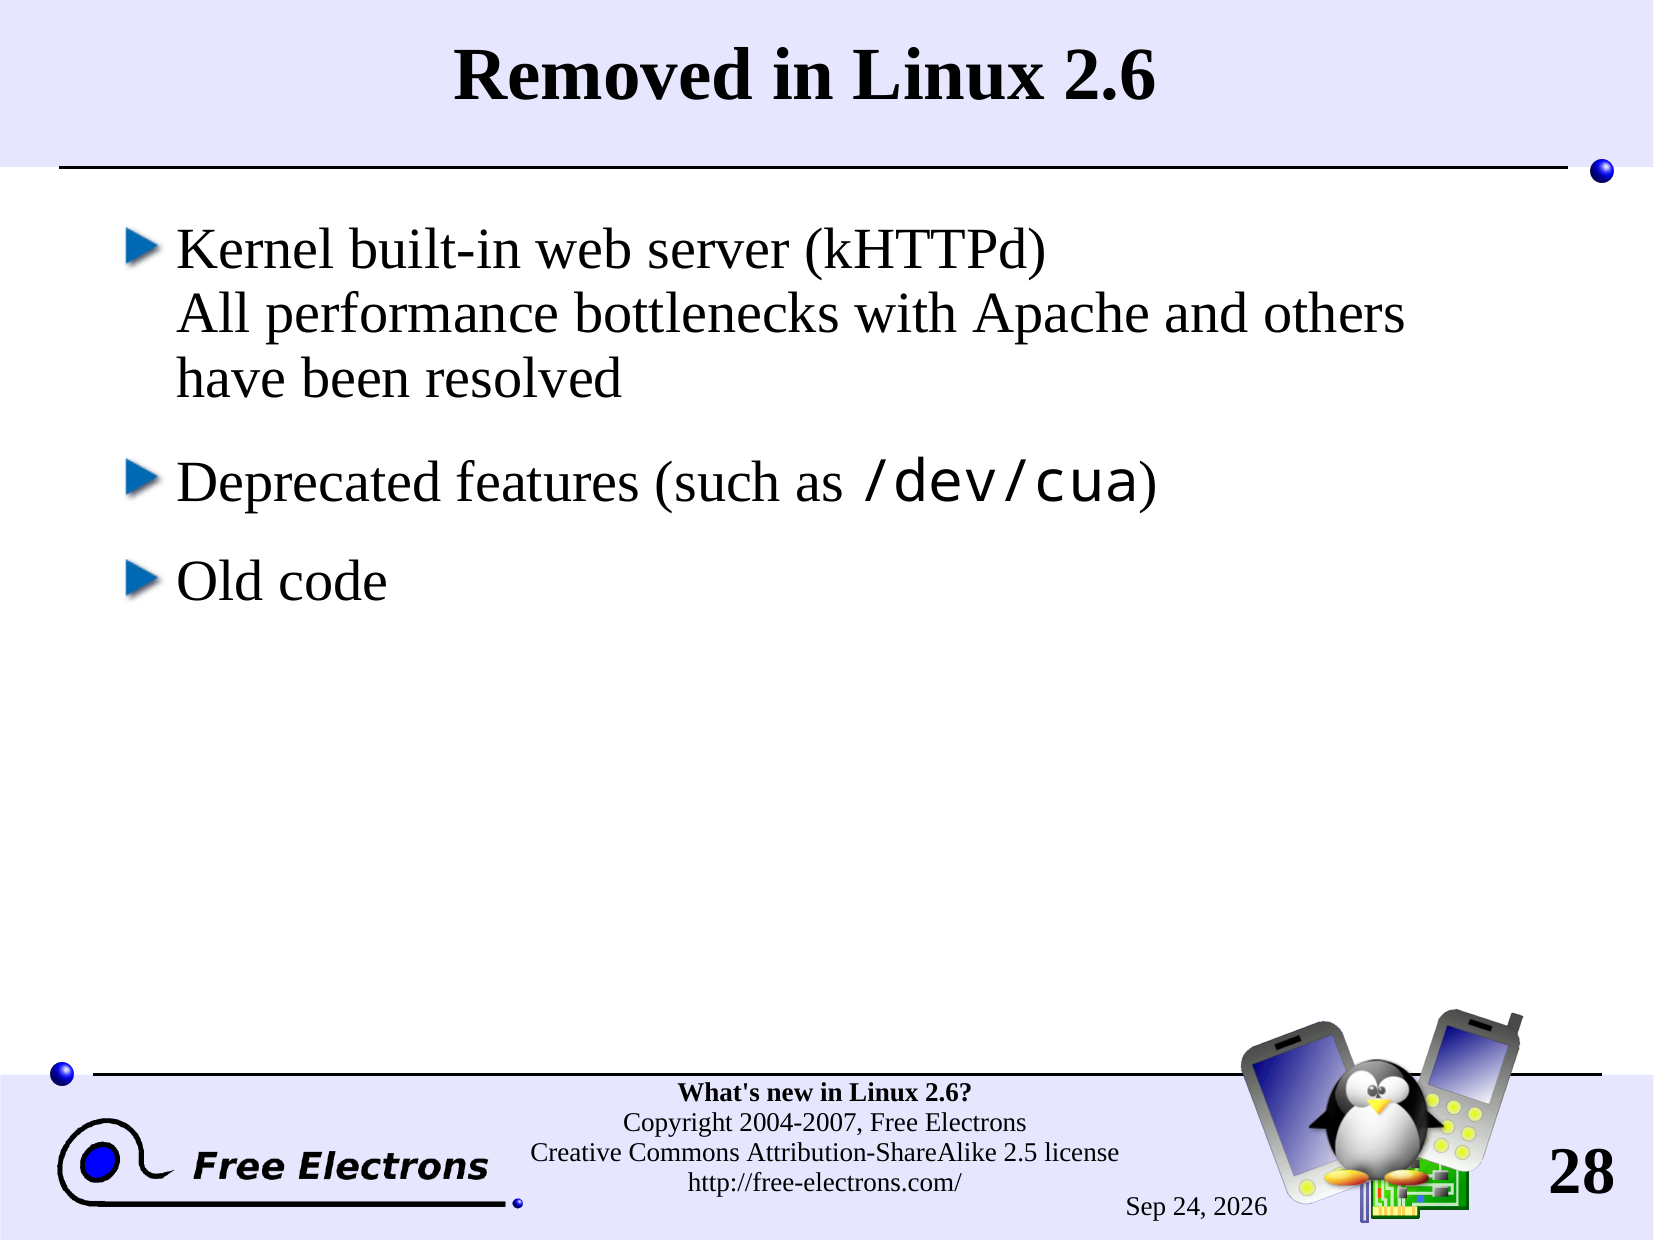

# Removed in Linux 2.6
Kernel built-in web server (kHTTPd)
All performance bottlenecks with Apache and others have been resolved
Deprecated features (such as /dev/cua)
Old code